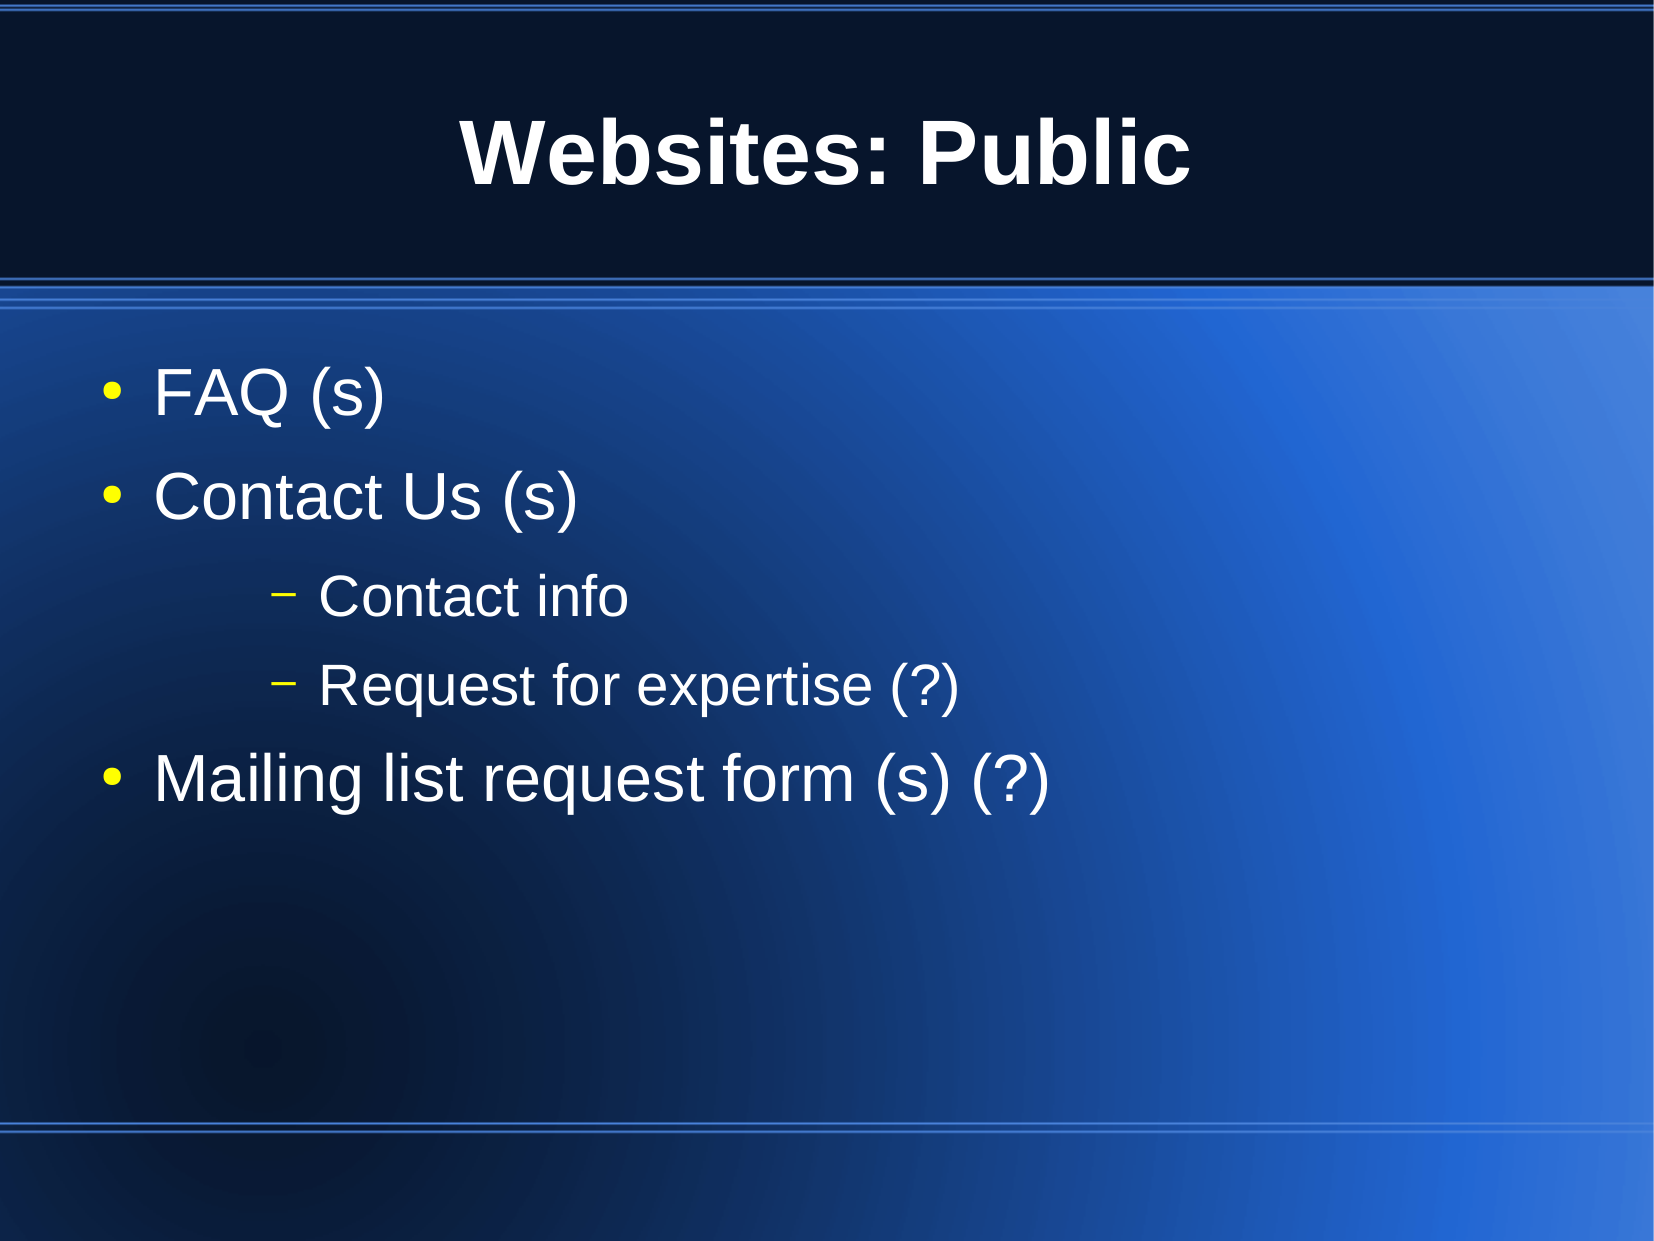

# Websites: Public
FAQ (s)
Contact Us (s)
Contact info
Request for expertise (?)
Mailing list request form (s) (?)